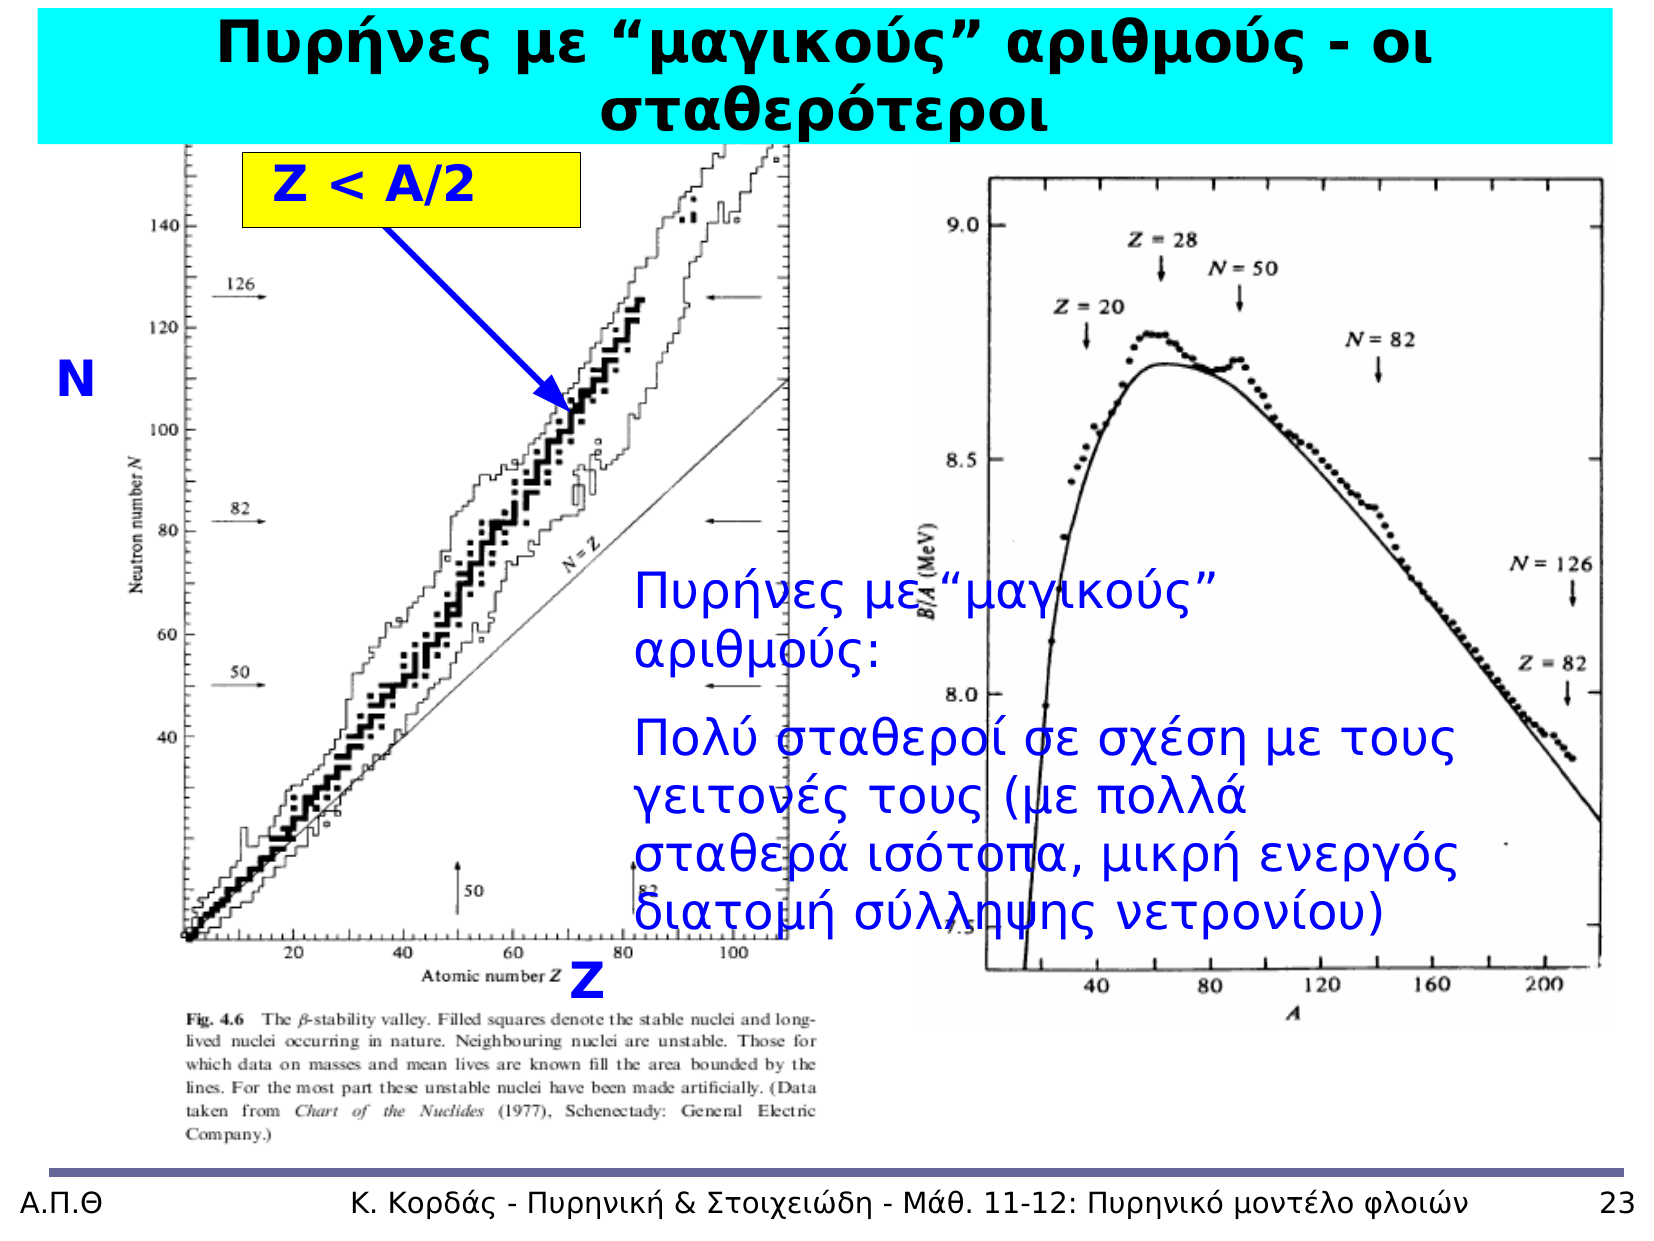

# Πυρήνες με “μαγικούς” αριθμούς - οι σταθερότεροι
 Ζ < Α/2
Ν
Πυρήνες με “μαγικούς” αριθμούς:
Πολύ σταθεροί σε σχέση με τους γειτονές τους (με πολλά σταθερά ισότοπα, μικρή ενεργός διατομή σύλληψης νετρονίου)
Ζ
Α.Π.Θ
Κ. Κορδάς - Πυρηνική & Στοιχειώδη - Μάθ. 11-12: Πυρηνικό μοντέλο φλοιών
23